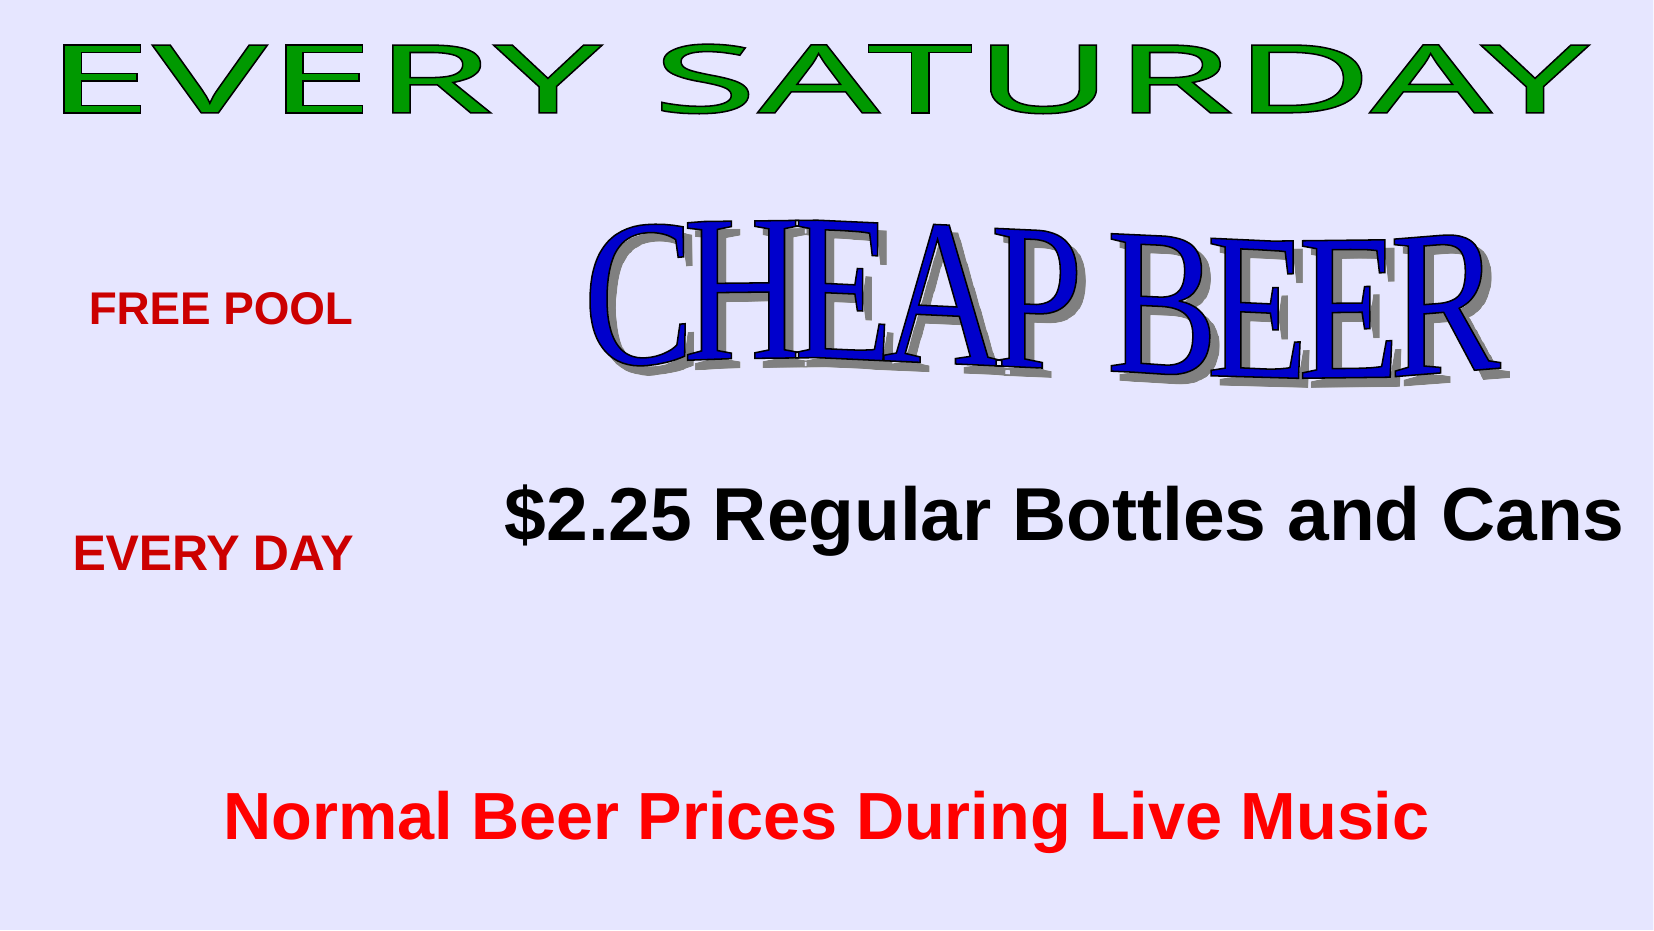

EVERY SATURDAY
CHEAP BEER
FREE POOL
$2.25 Regular Bottles and Cans
EVERY DAY
Normal Beer Prices During Live Music